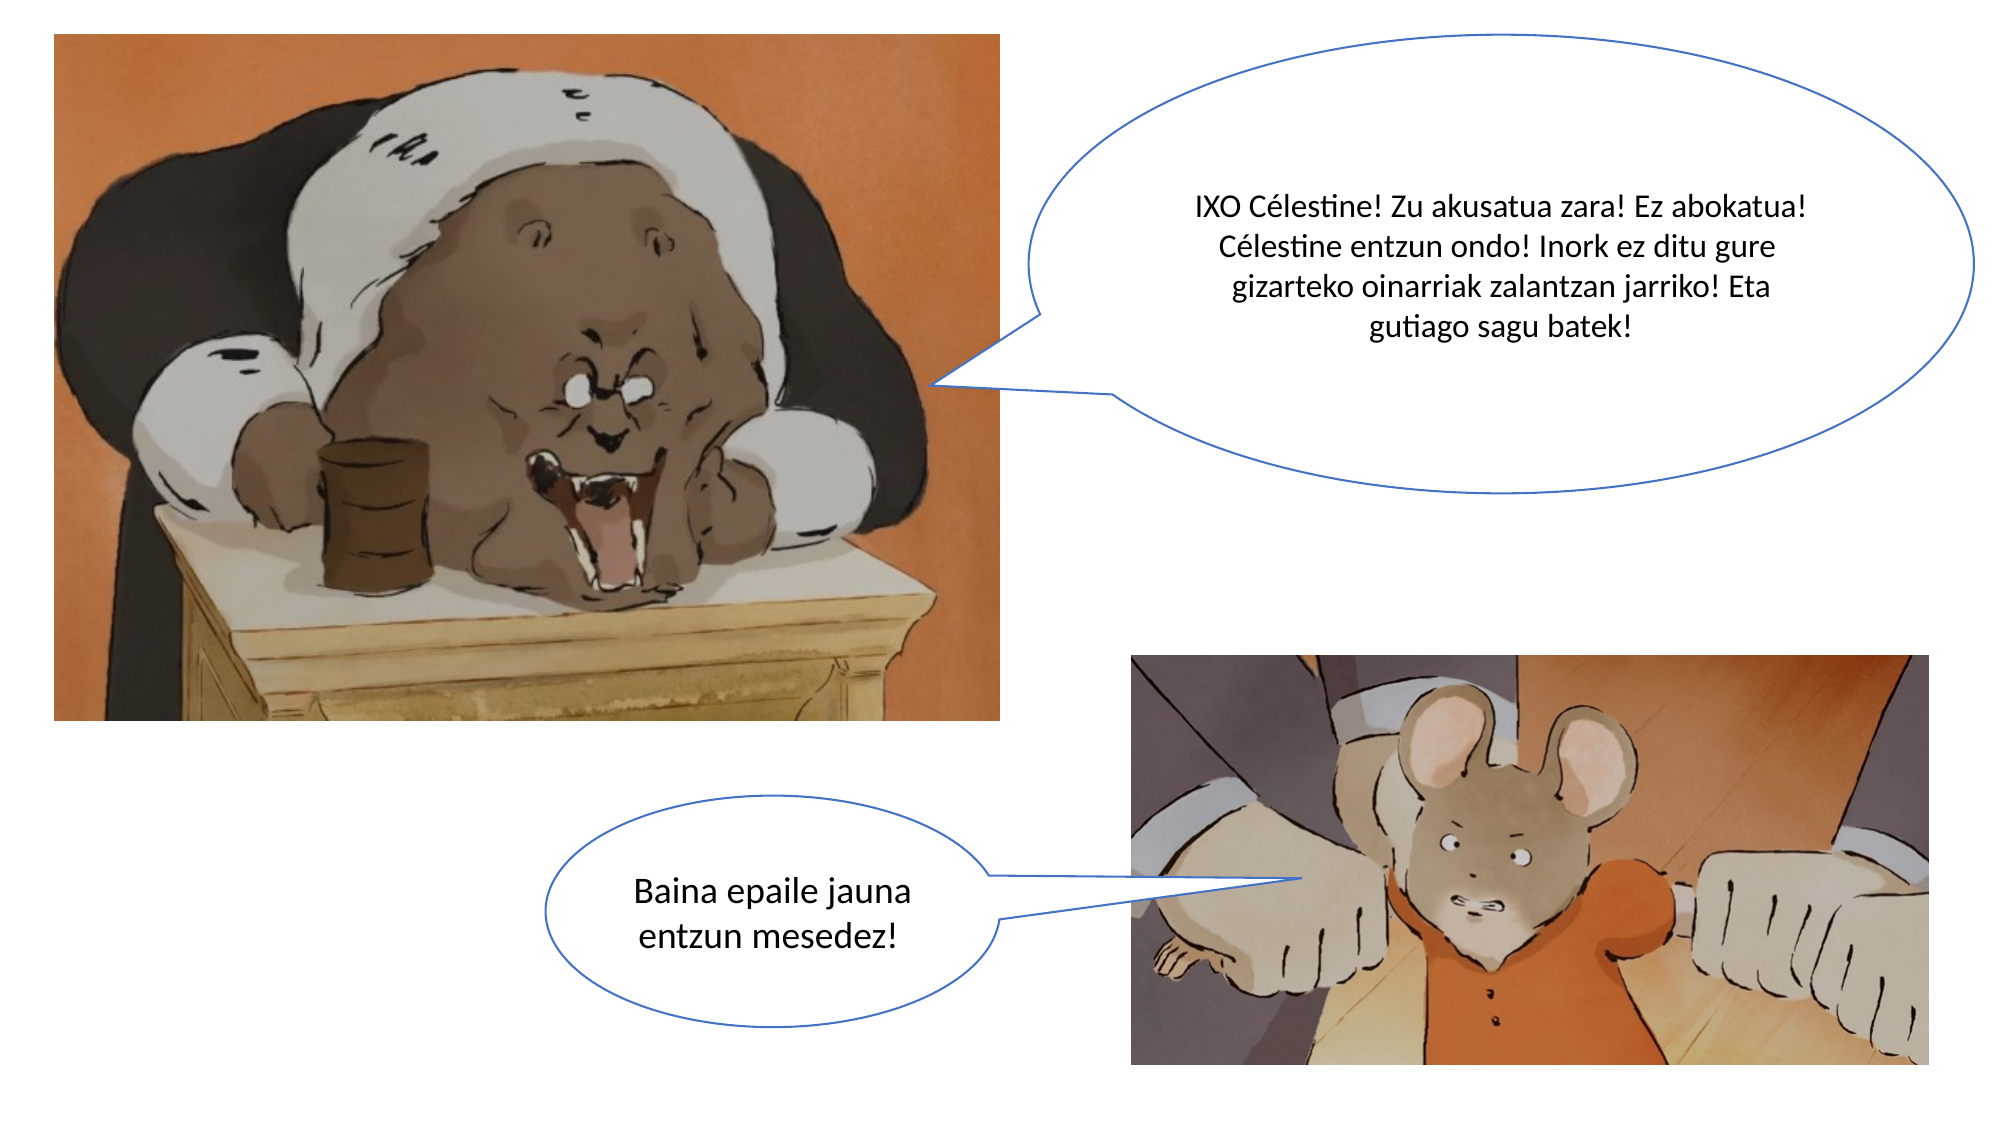

IXO Célestine! Zu akusatua zara! Ez abokatua! Célestine entzun ondo! Inork ez ditu gure gizarteko oinarriak zalantzan jarriko! Eta gutiago sagu batek!
Baina epaile jauna entzun mesedez!